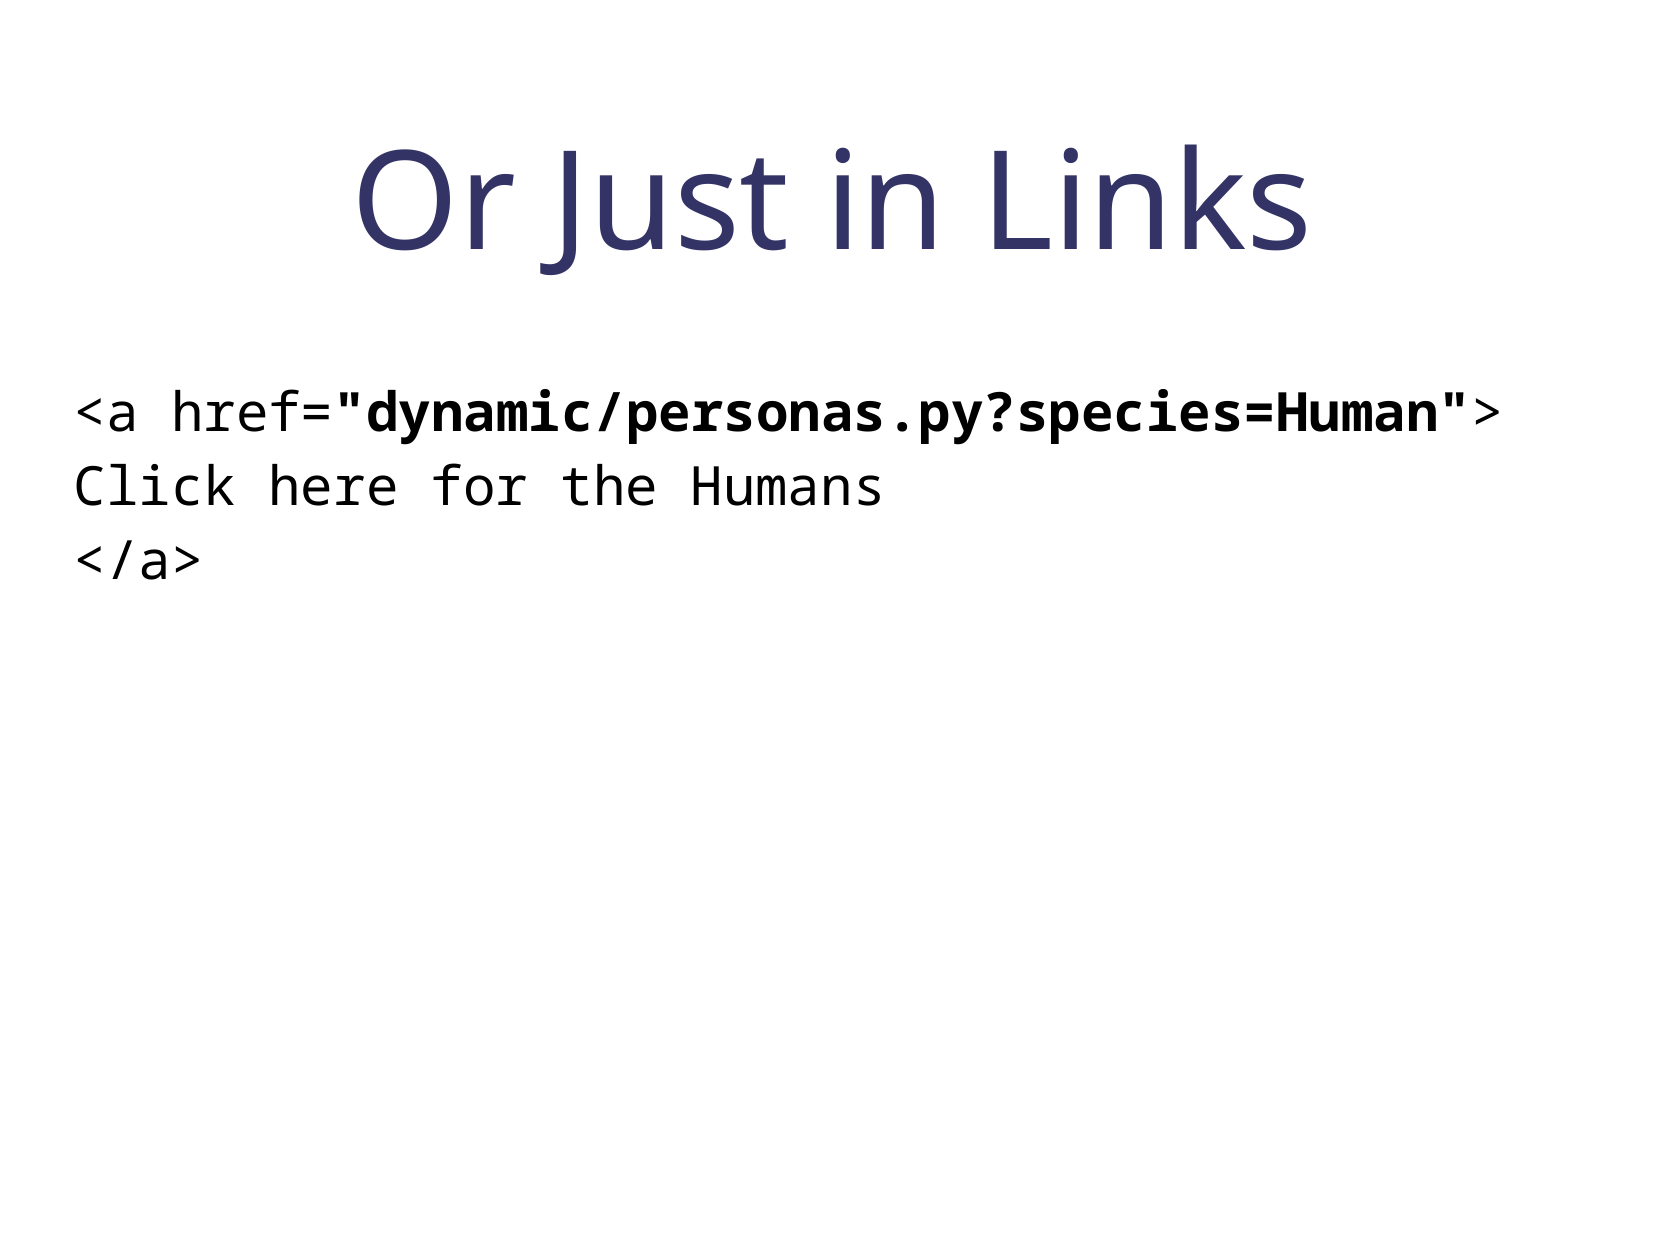

# Or Just in Links
<a href="dynamic/personas.py?species=Human">
Click here for the Humans
</a>